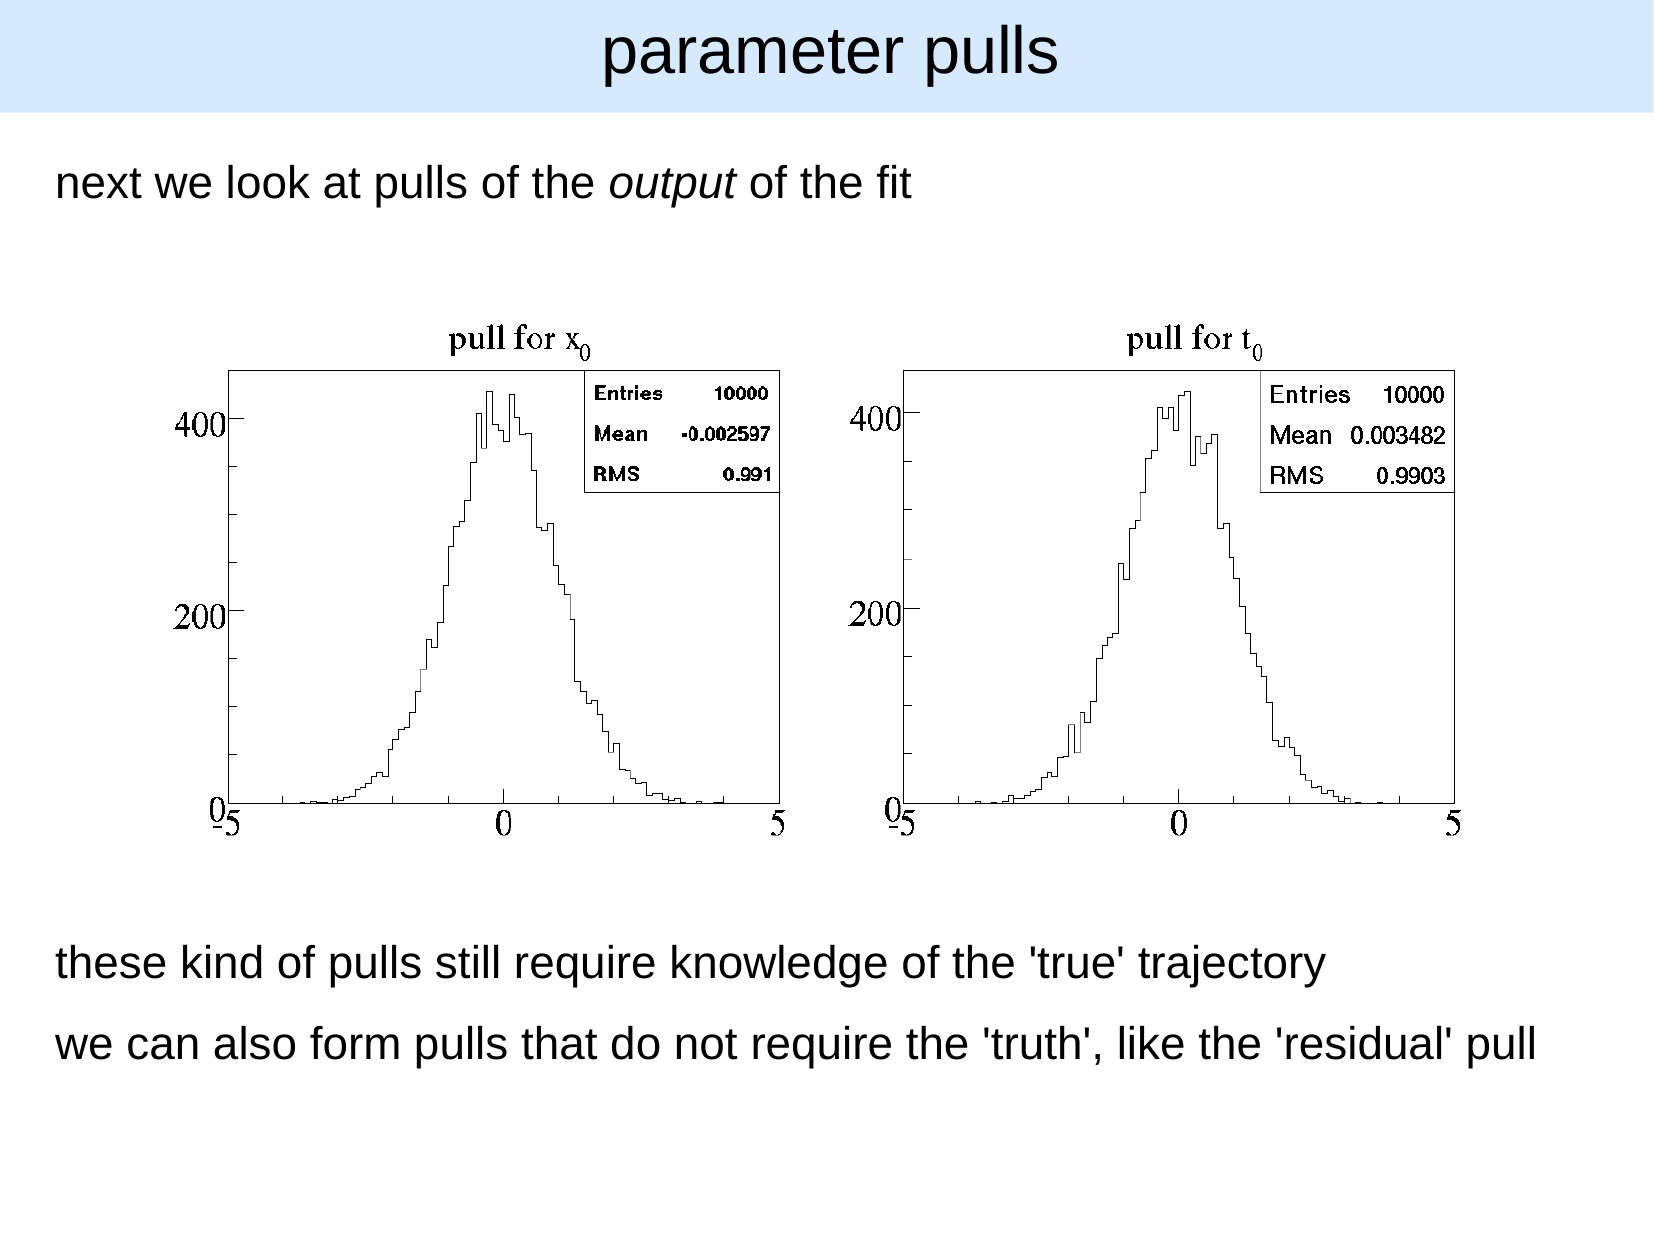

# parameter pulls
next we look at pulls of the output of the fit
these kind of pulls still require knowledge of the 'true' trajectory
we can also form pulls that do not require the 'truth', like the 'residual' pull